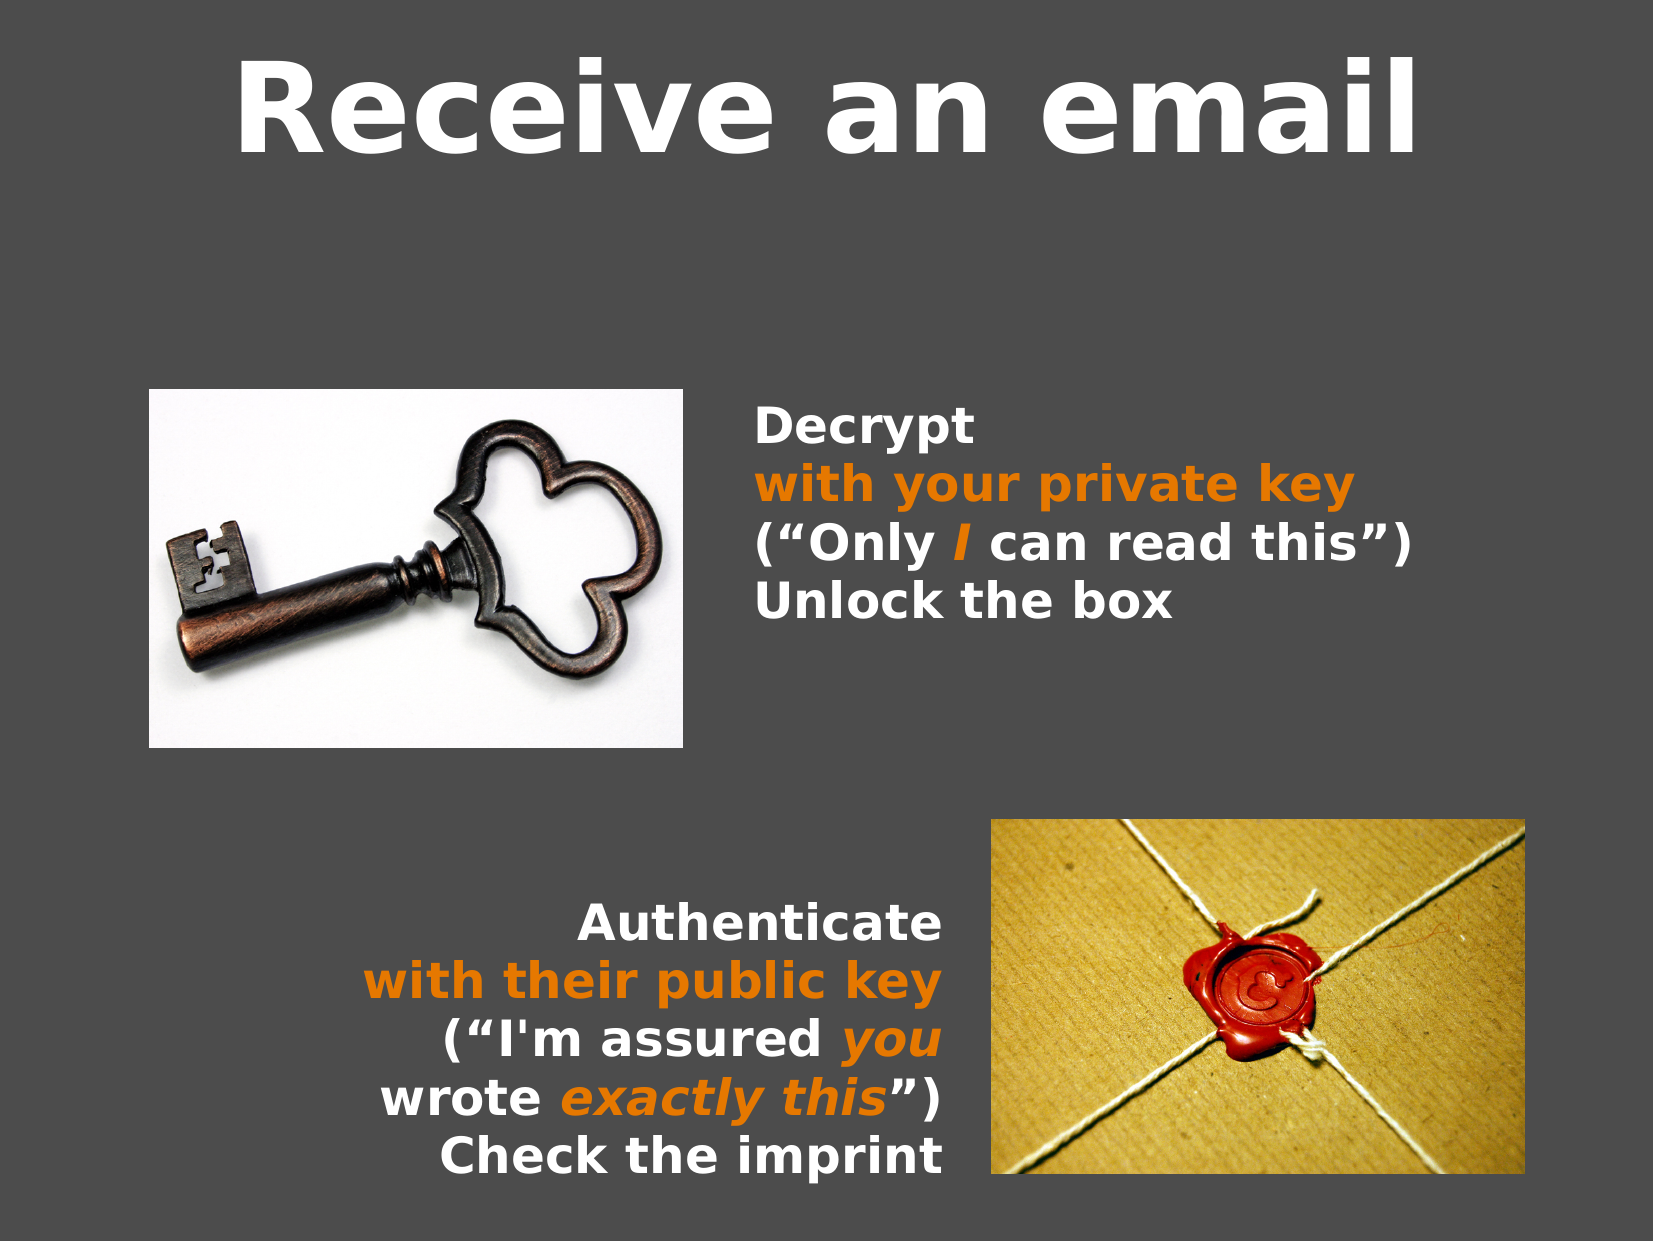

Receive an email
Decrypt
with your private key
(“Only I can read this”)
Unlock the box
Authenticate
with their public key
(“I'm assured you
wrote exactly this”)
Check the imprint